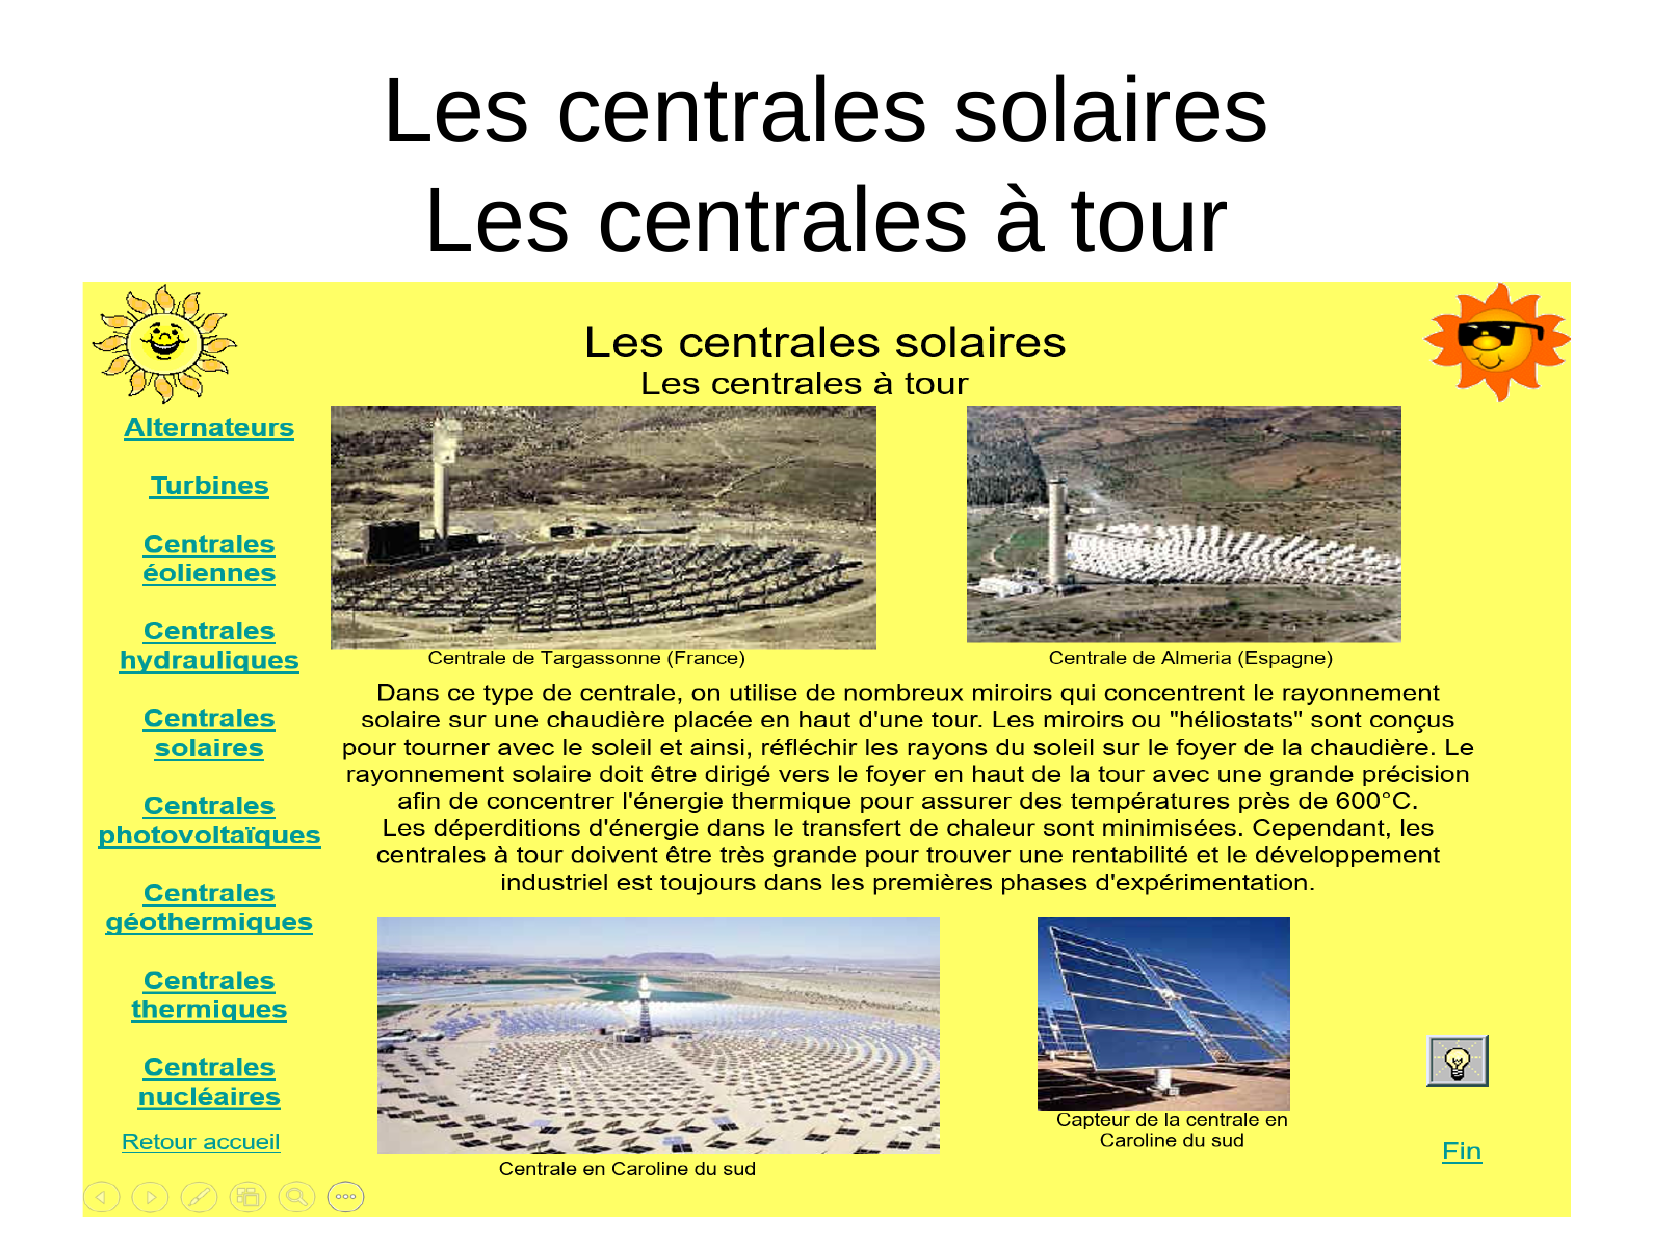

# Les centrales solaires Les centrales à tour